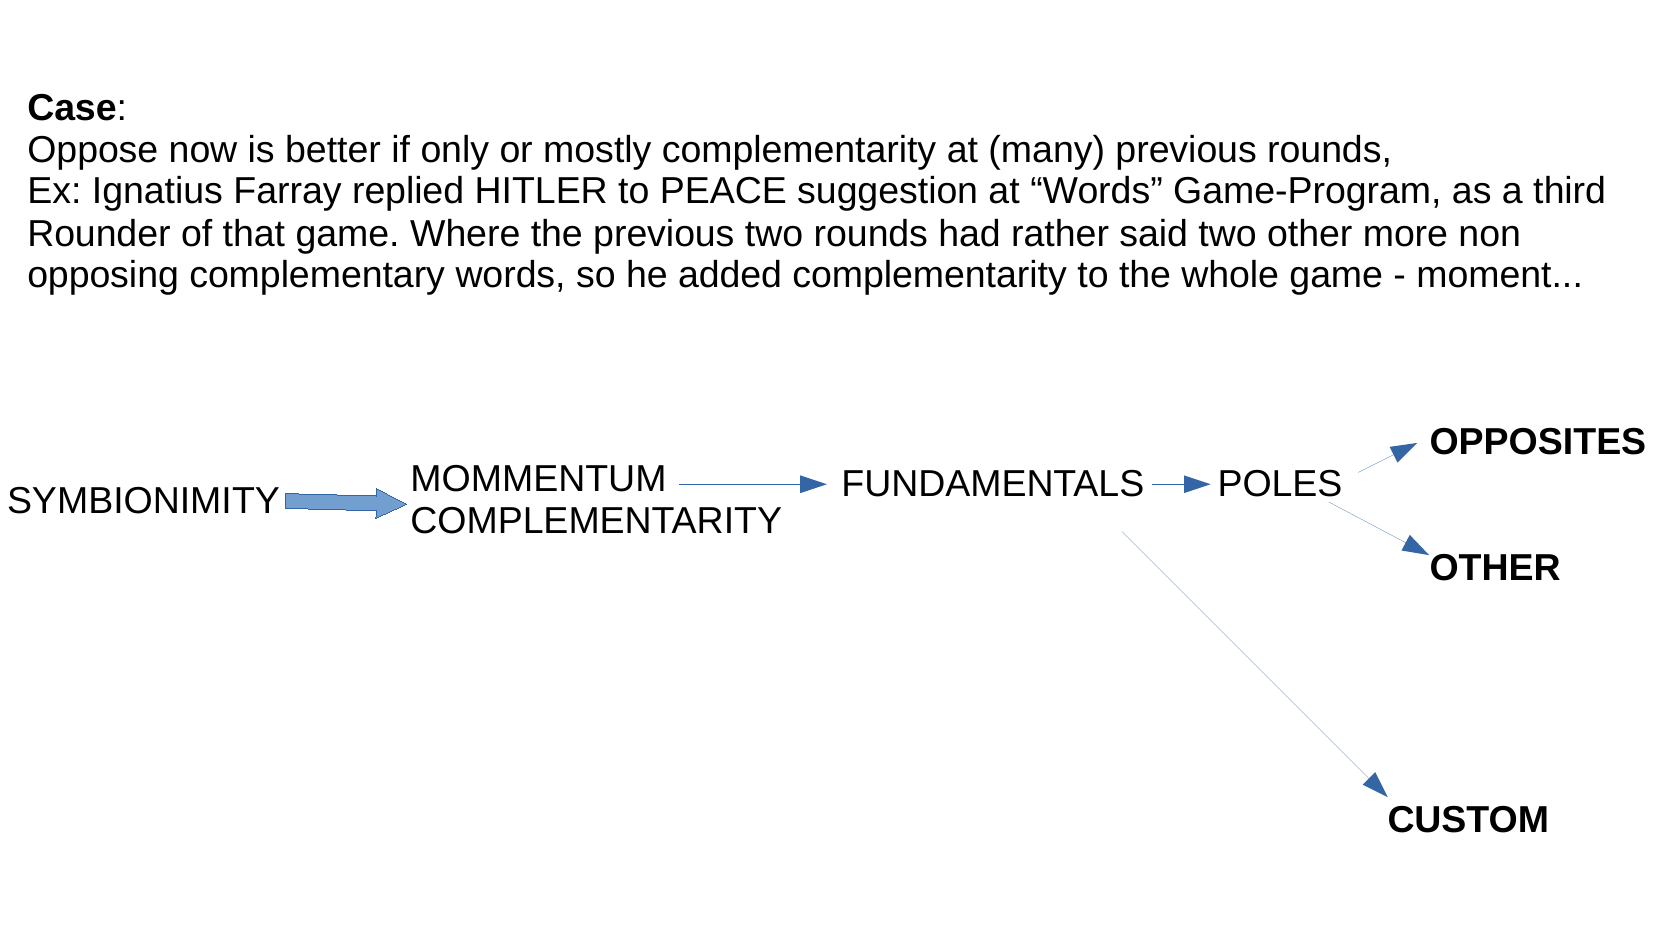

Case:
Oppose now is better if only or mostly complementarity at (many) previous rounds,
Ex: Ignatius Farray replied HITLER to PEACE suggestion at “Words” Game-Program, as a third Rounder of that game. Where the previous two rounds had rather said two other more non opposing complementary words, so he added complementarity to the whole game - moment...
 OPPOSITES
FUNDAMENTALS POLES
 OTHER
 CUSTOM
MOMMENTUM
COMPLEMENTARITY
SYMBIONIMITY